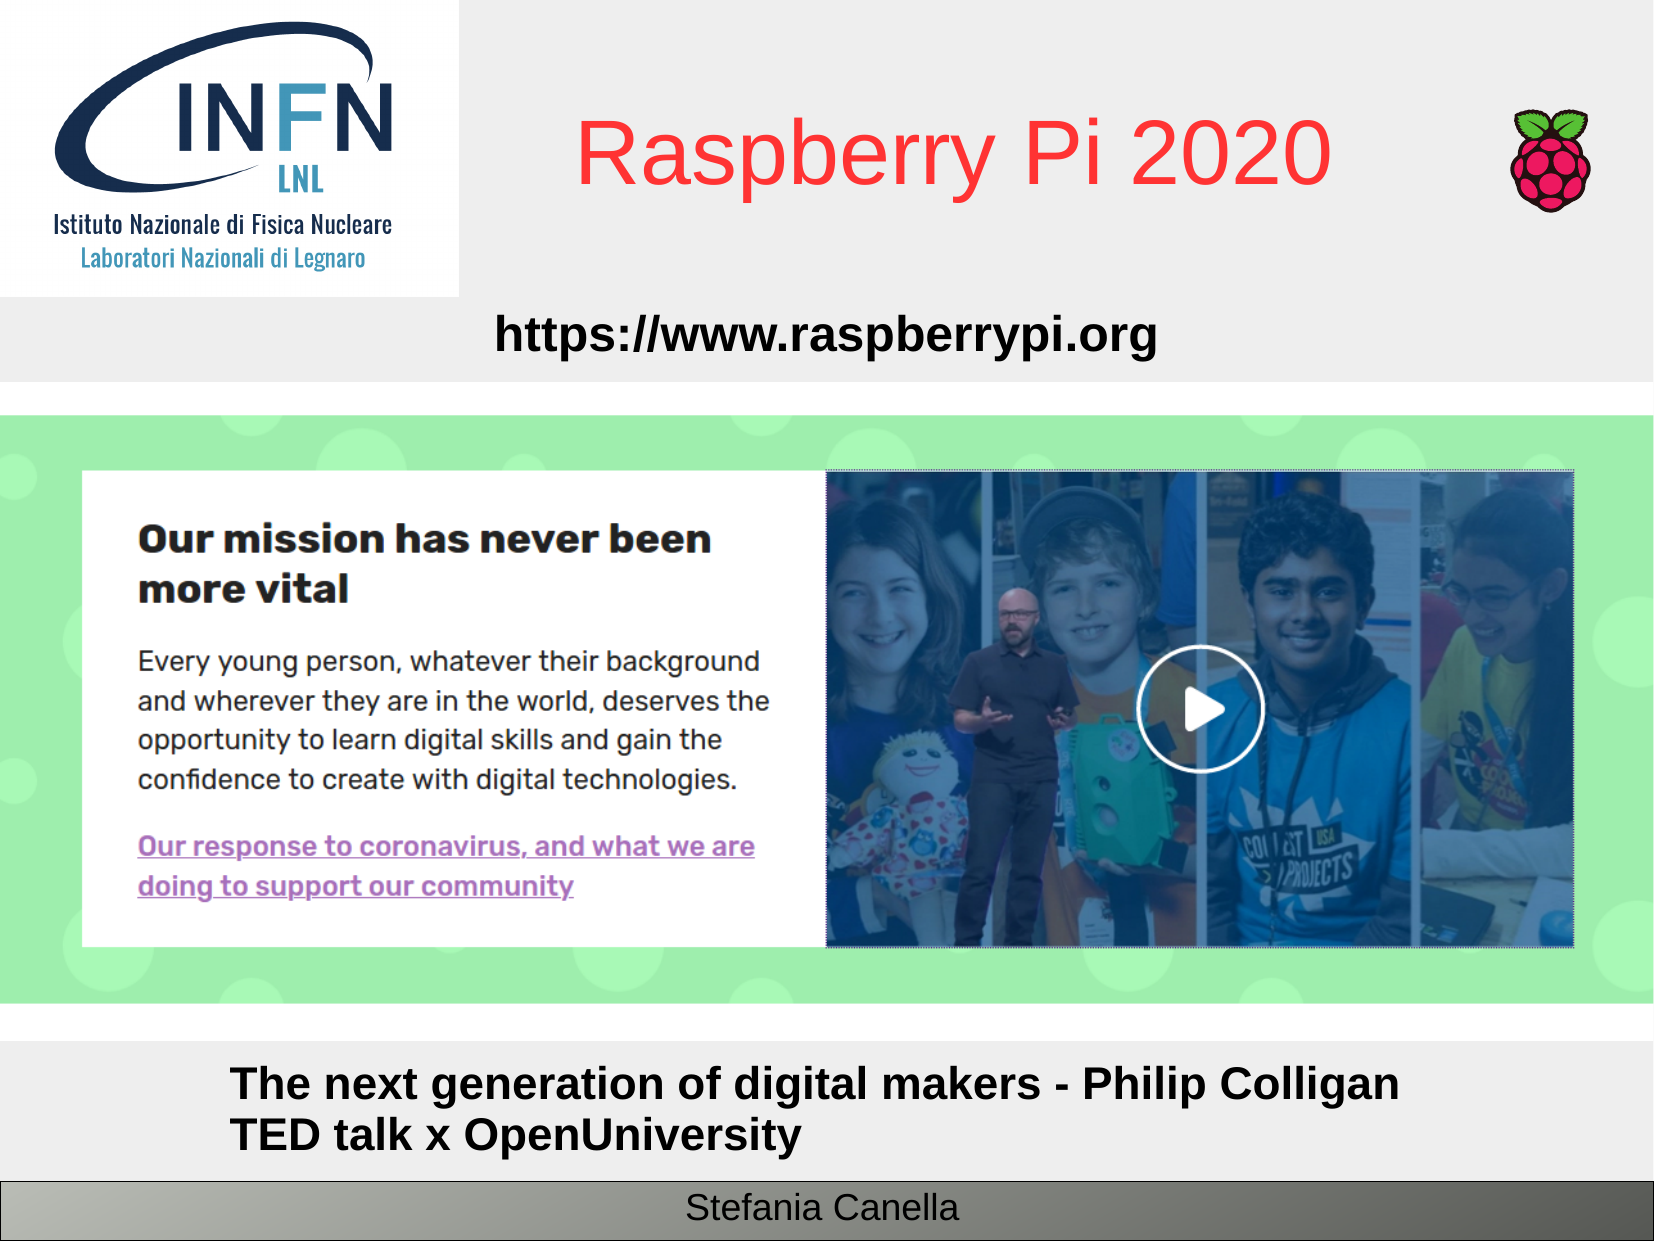

# Raspberry Pi 2020
https://www.raspberrypi.org
The next generation of digital makers - Philip Colligan TED talk x OpenUniversity
Stefania Canella